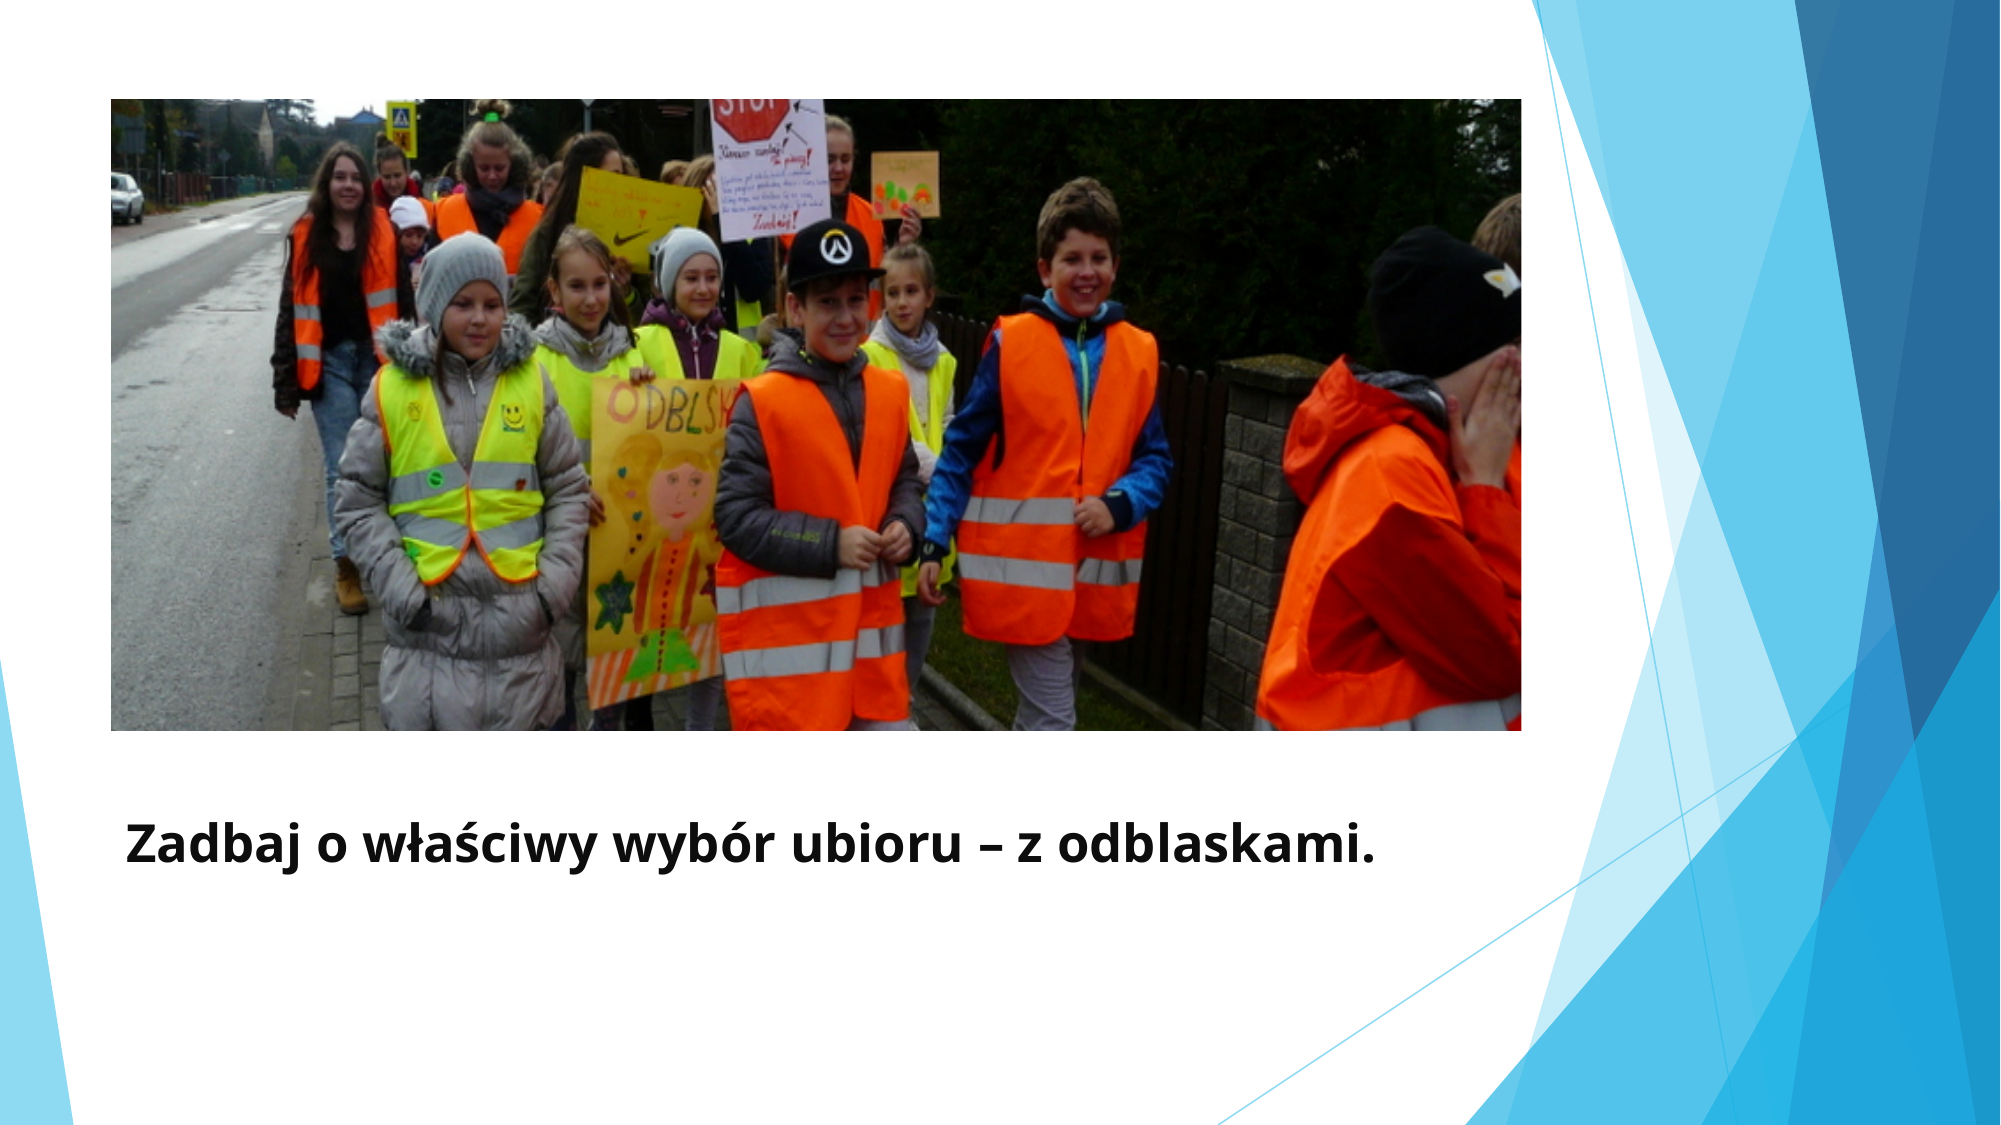

# Zadbaj o właściwy wybór ubioru – z odblaskami.